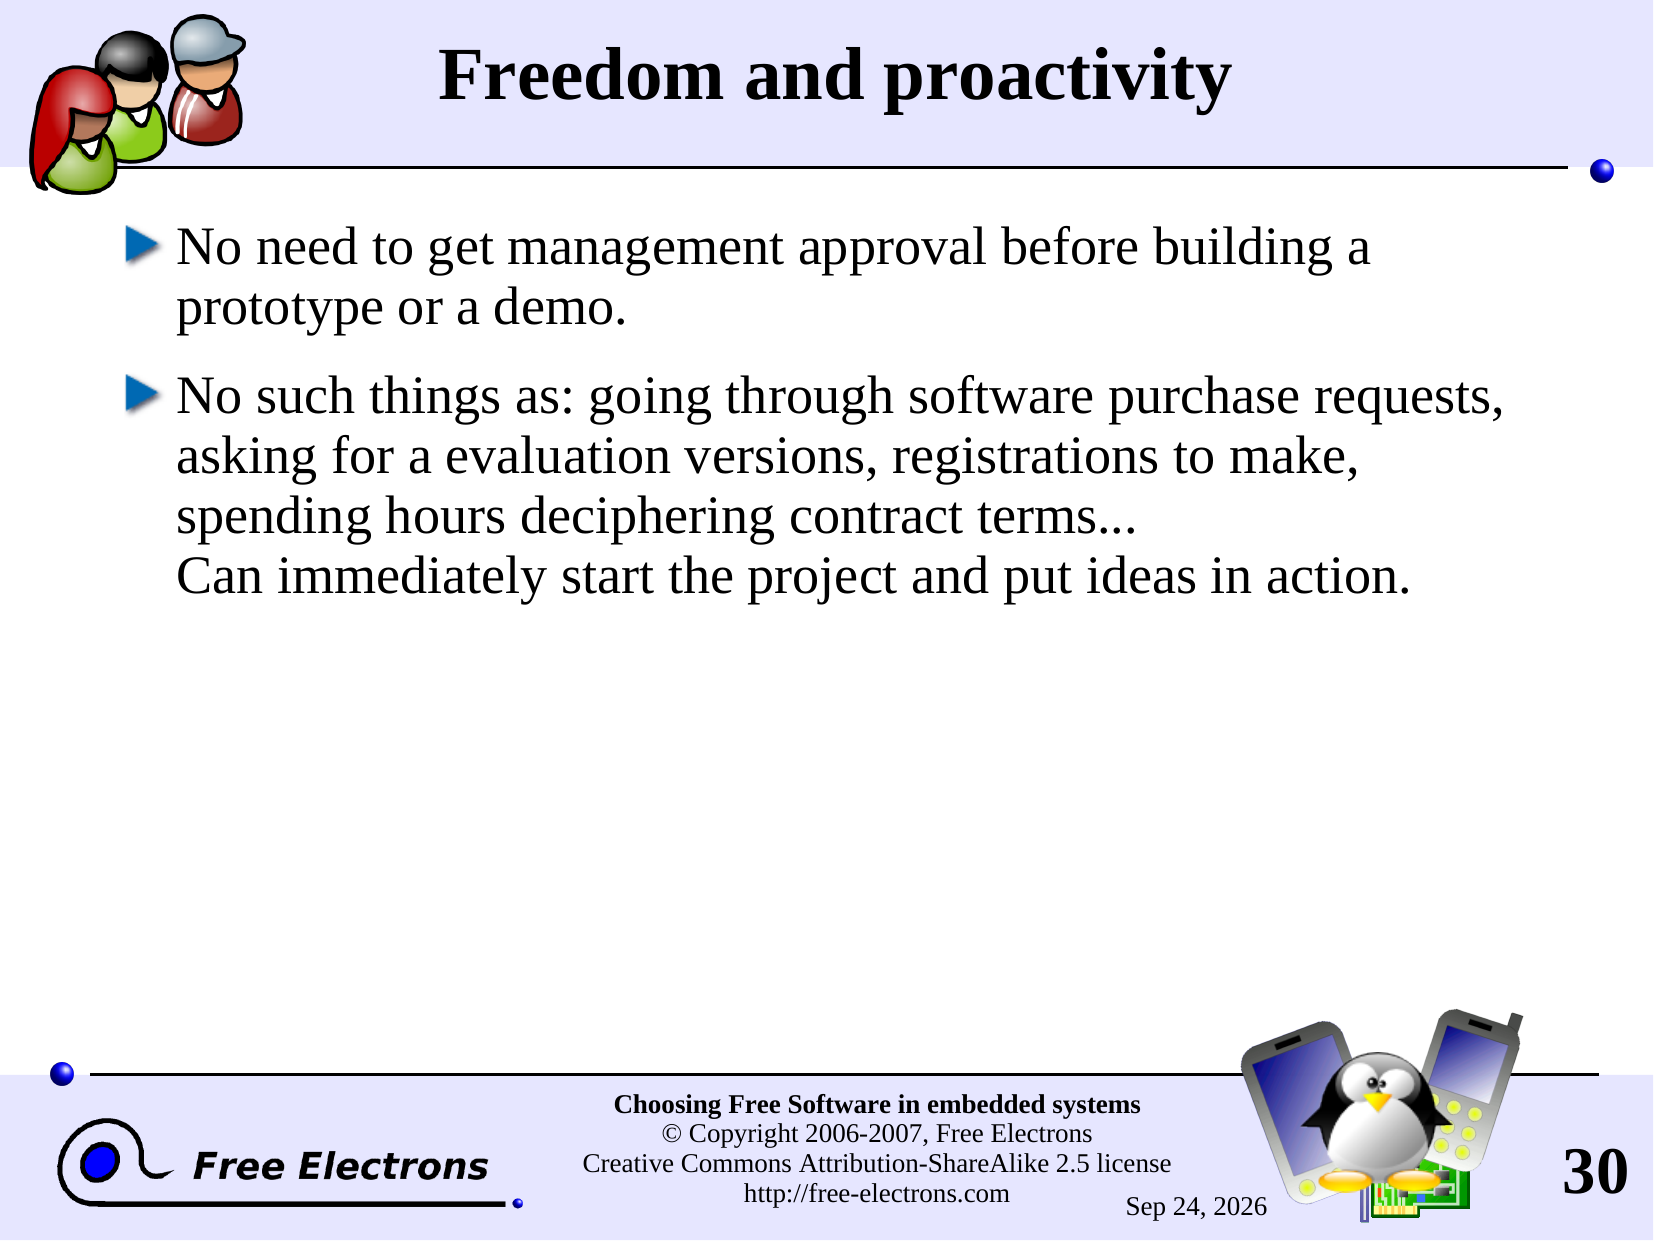

# Freedom and proactivity
No need to get management approval before building a prototype or a demo.
No such things as: going through software purchase requests, asking for a evaluation versions, registrations to make, spending hours deciphering contract terms...
Can immediately start the project and put ideas in action.